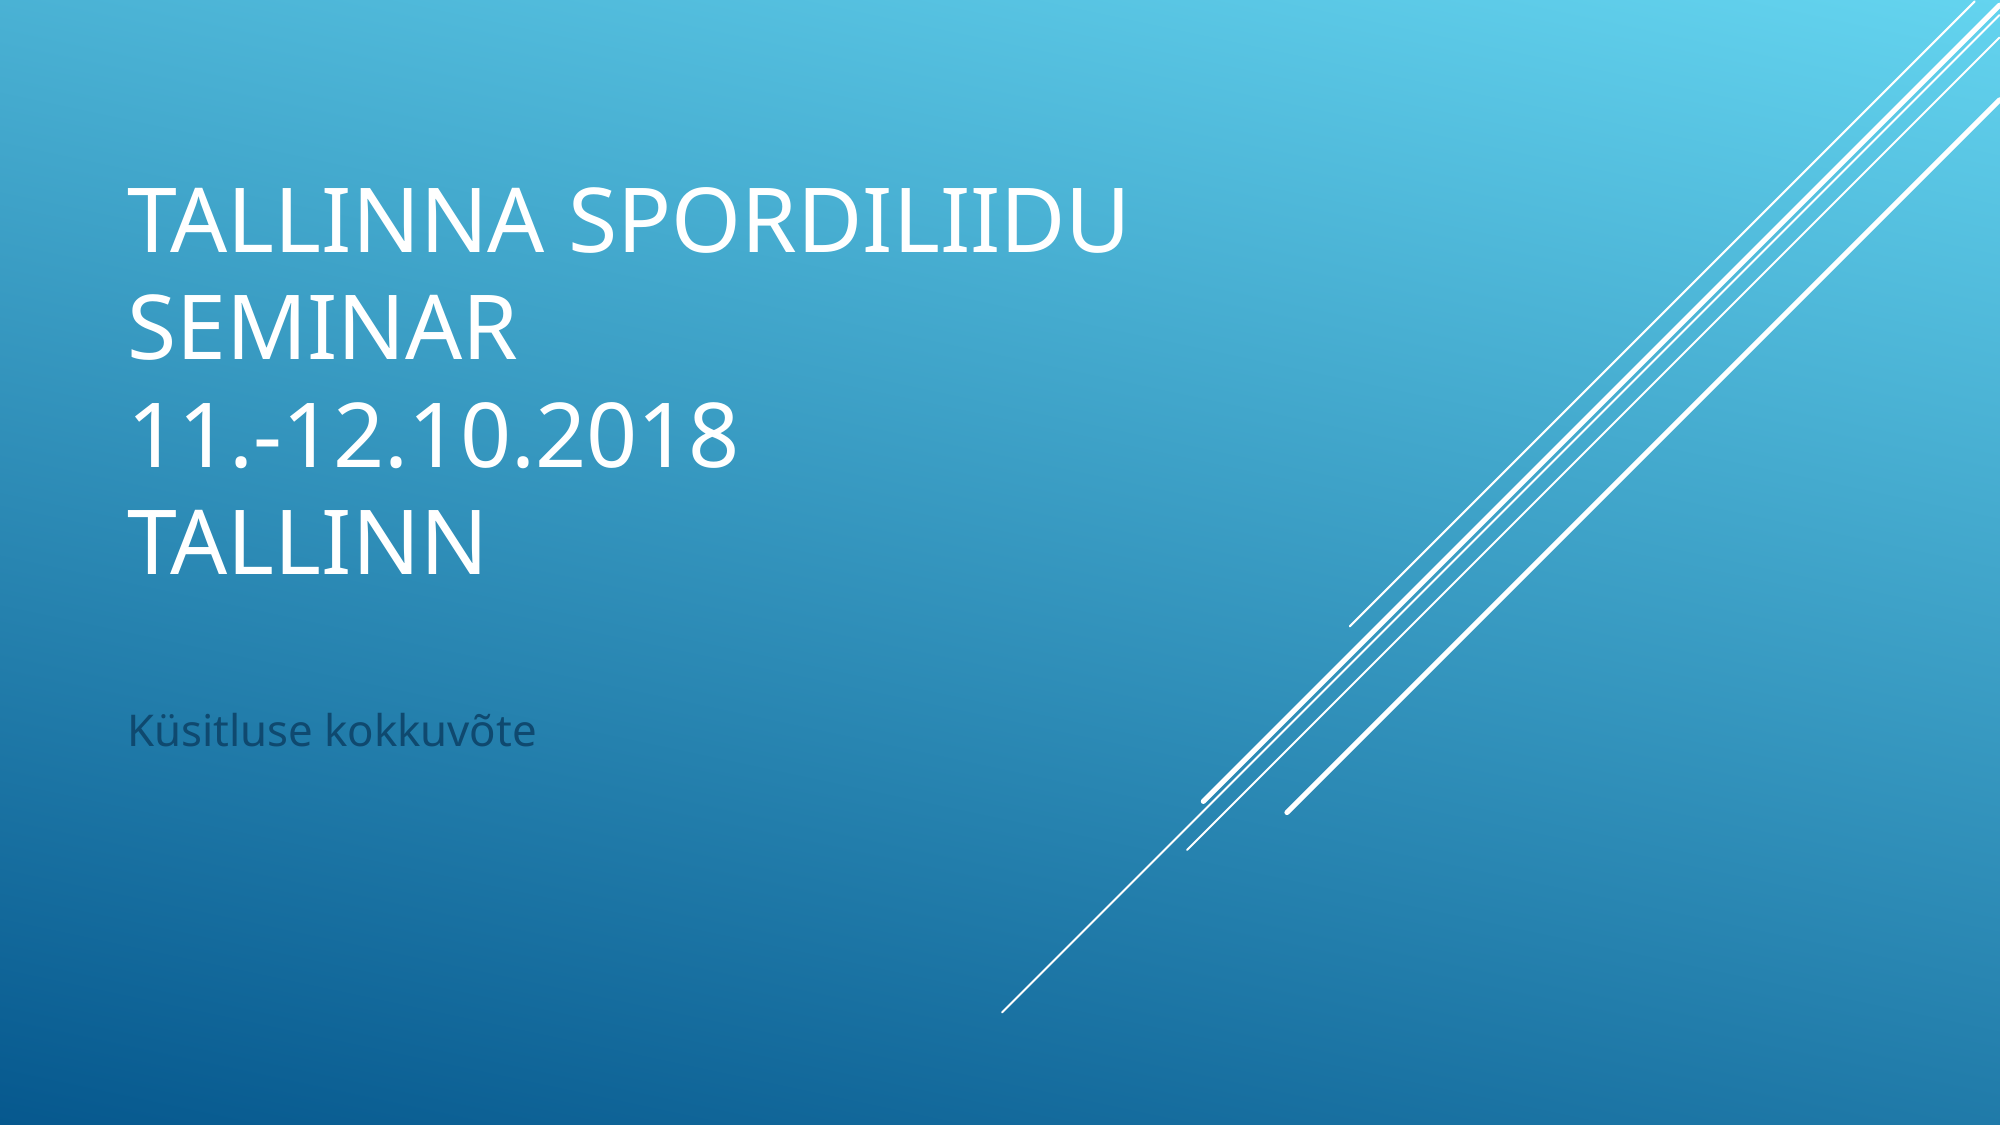

# TALLINNA SPORDILIIDU SEMINAR 11.-12.10.2018 tallinn
Küsitluse kokkuvõte